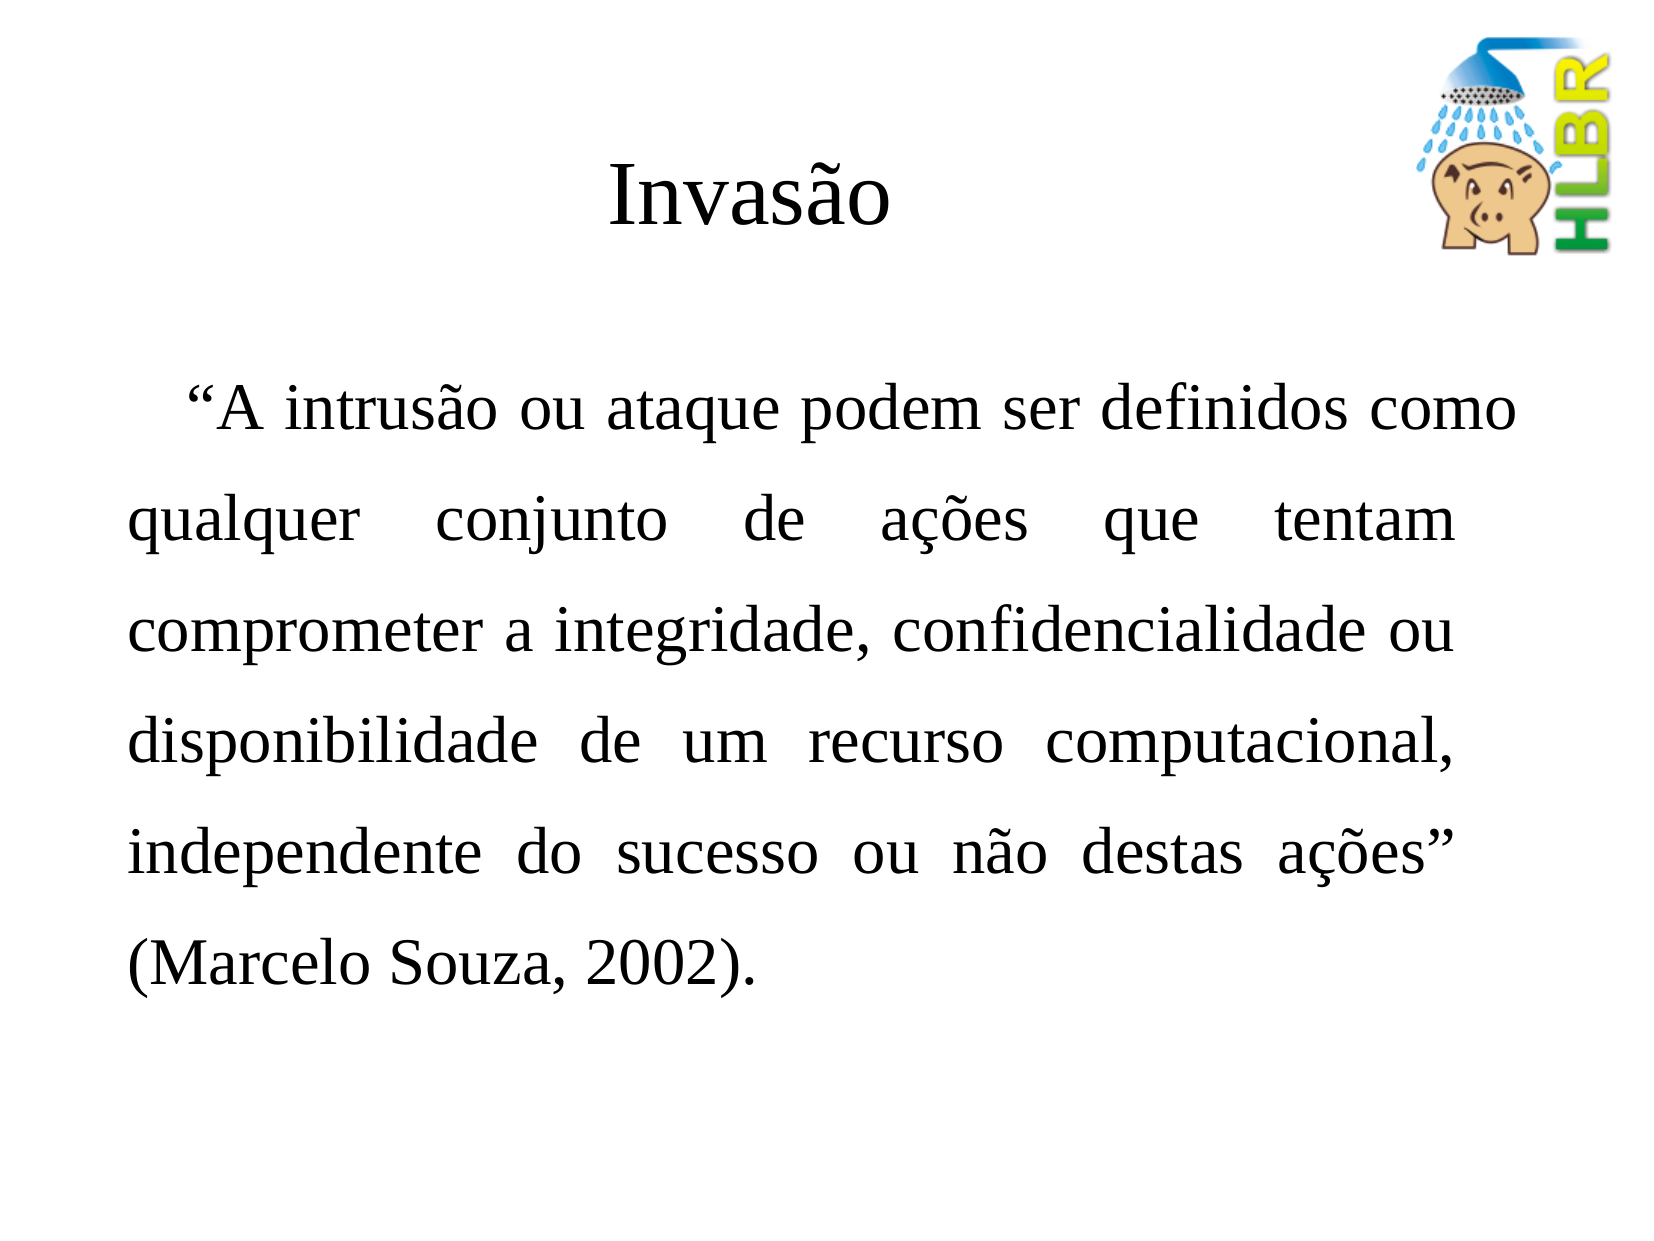

# Invasão
“A intrusão ou ataque podem ser definidos como qualquer conjunto de ações que tentam comprometer a integridade, confidencialidade ou disponibilidade de um recurso computacional, independente do sucesso ou não destas ações” (Marcelo Souza, 2002).